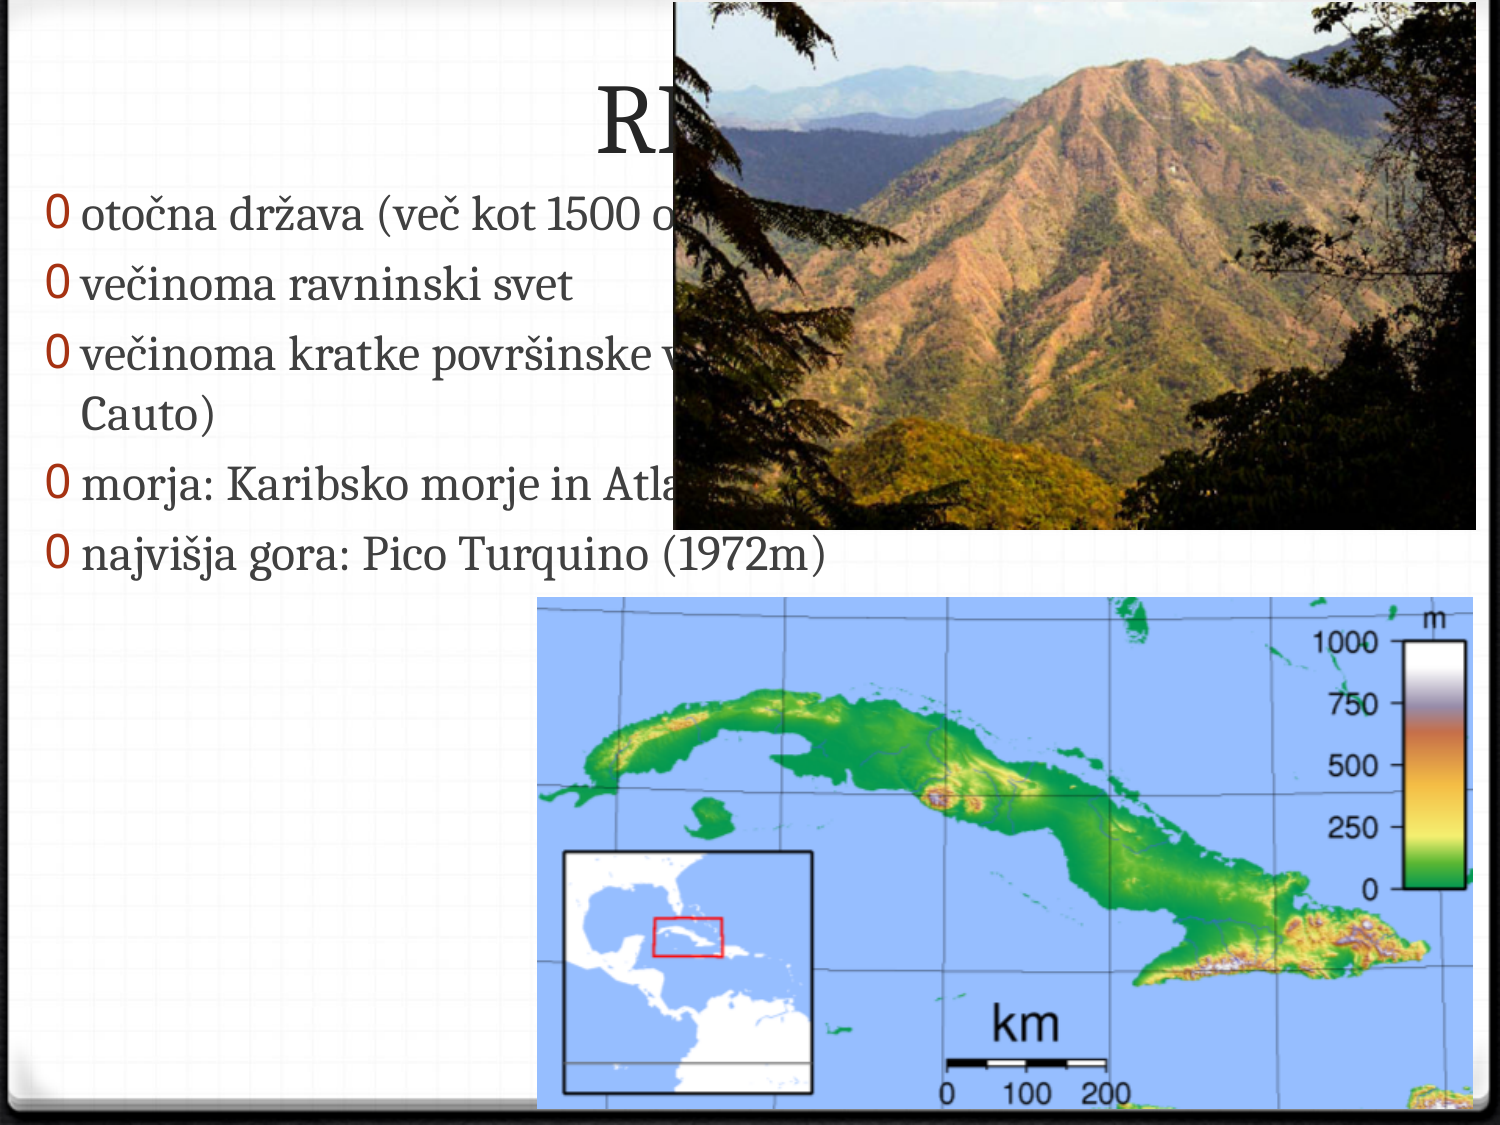

# RELIEF
otočna država (več kot 1500 otokov)
večinoma ravninski svet
večinoma kratke površinske vode (najdaljša reka Río Cauto)
morja: Karibsko morje in Atlantski ocean
najvišja gora: Pico Turquino (1972m)